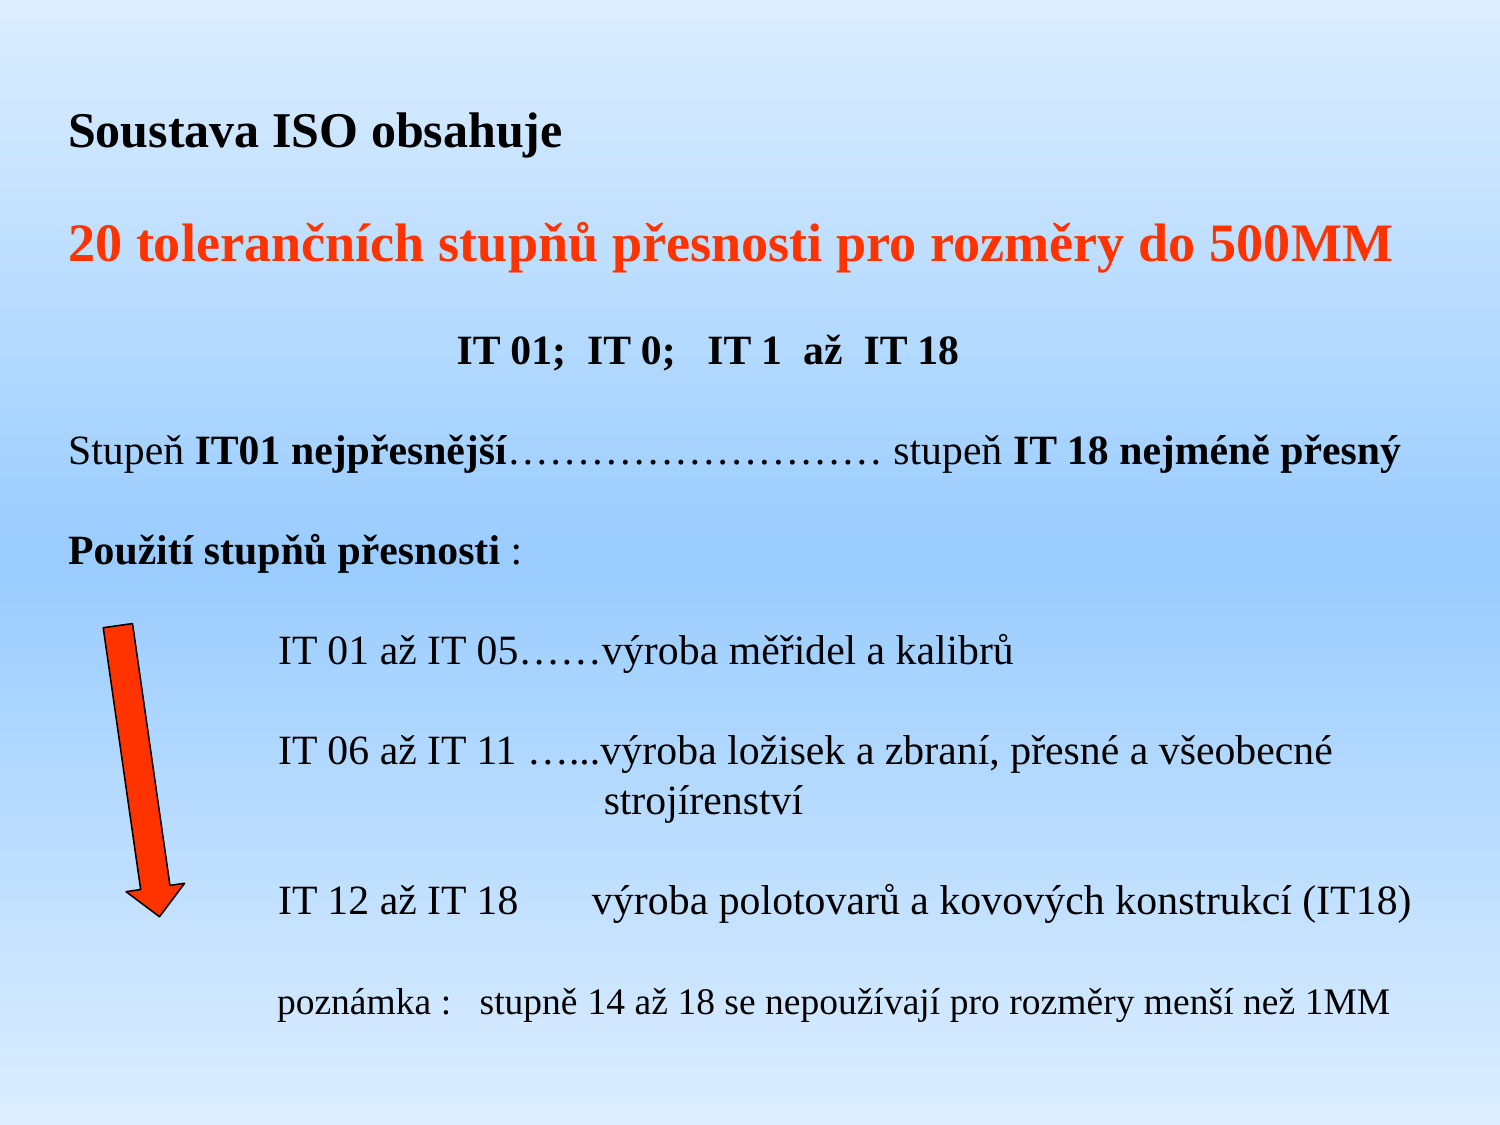

Soustava ISO obsahuje
20 tolerančních stupňů přesnosti pro rozměry do 500MM
 IT 01; IT 0; IT 1 až IT 18
Stupeň IT01 nejpřesnější……………………… stupeň IT 18 nejméně přesný
Použití stupňů přesnosti :
 IT 01 až IT 05……výroba měřidel a kalibrů
 IT 06 až IT 11 …...výroba ložisek a zbraní, přesné a všeobecné
 strojírenství
 IT 12 až IT 18 výroba polotovarů a kovových konstrukcí (IT18)
 poznámka : stupně 14 až 18 se nepoužívají pro rozměry menší než 1MM